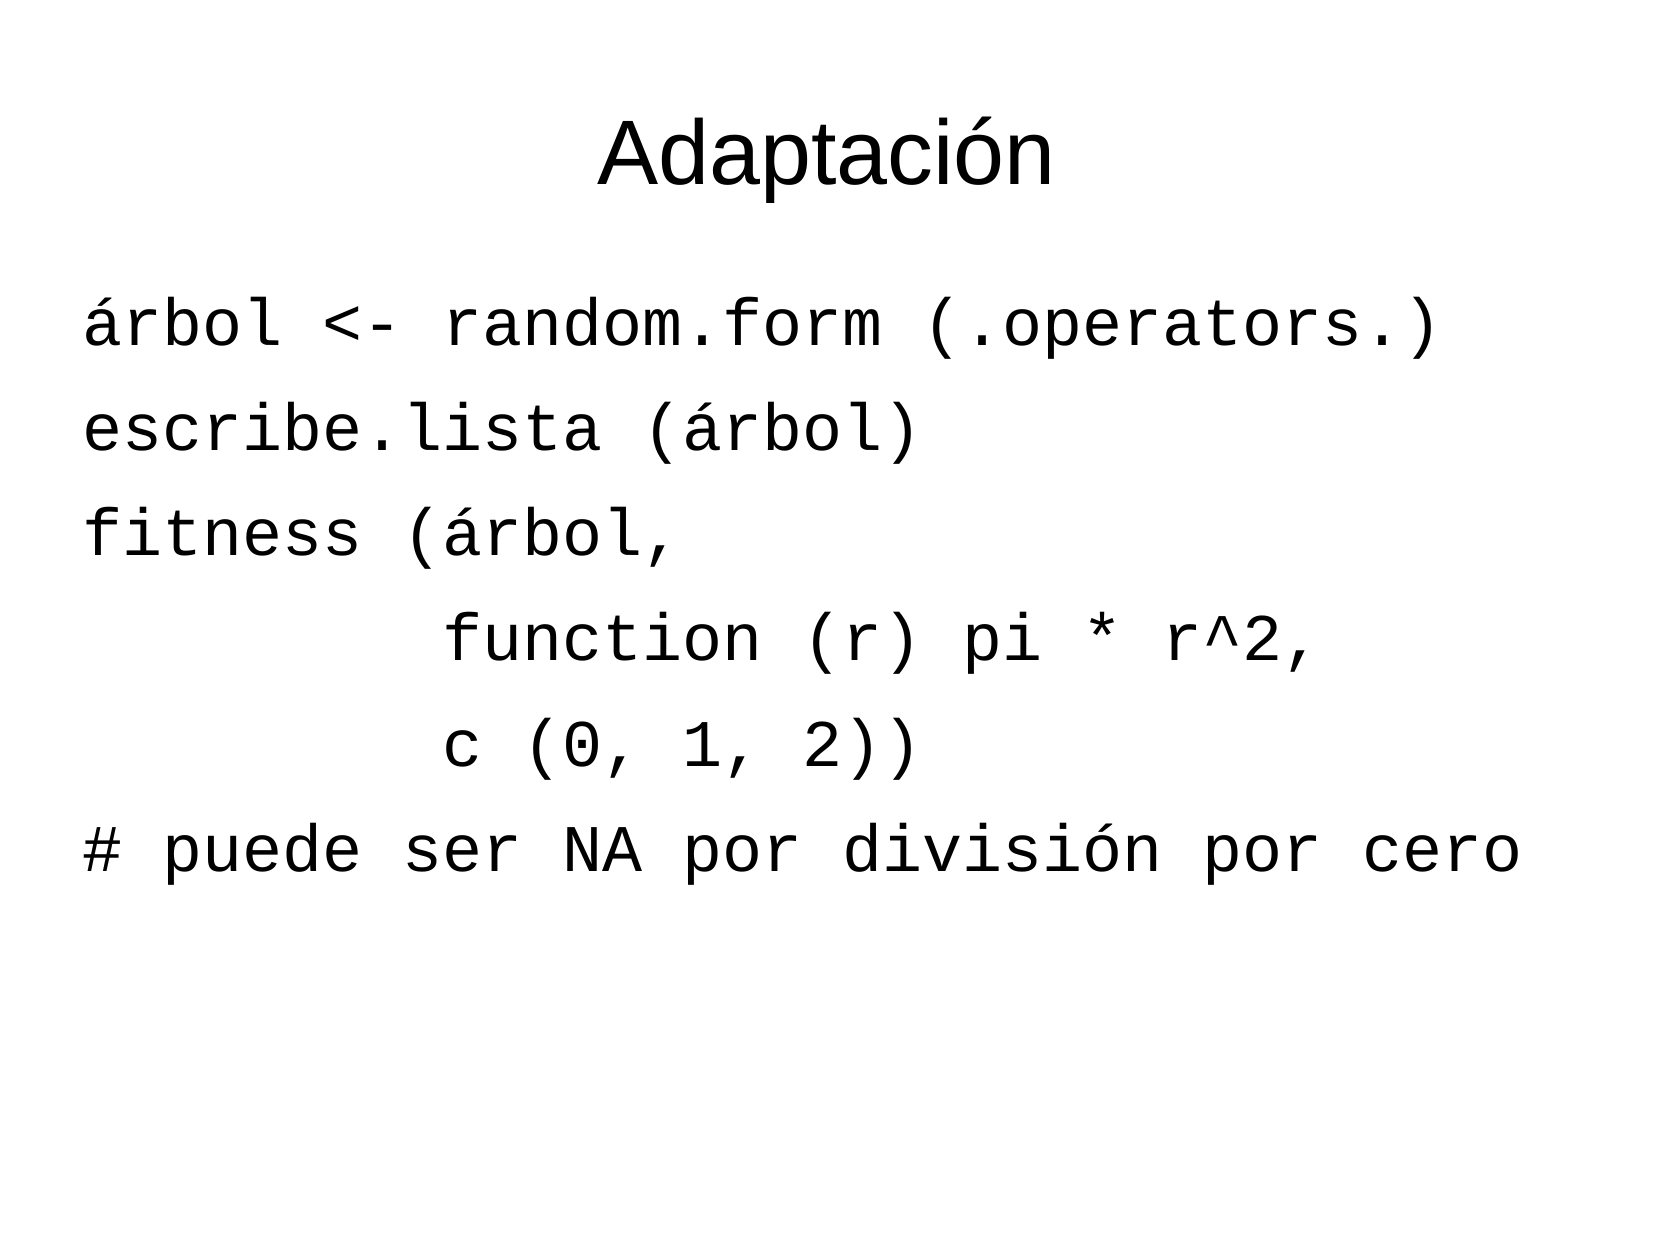

# Adaptación
árbol <- random.form (.operators.)
escribe.lista (árbol)
fitness (árbol,
 function (r) pi * r^2,
 c (0, 1, 2))
# puede ser NA por división por cero